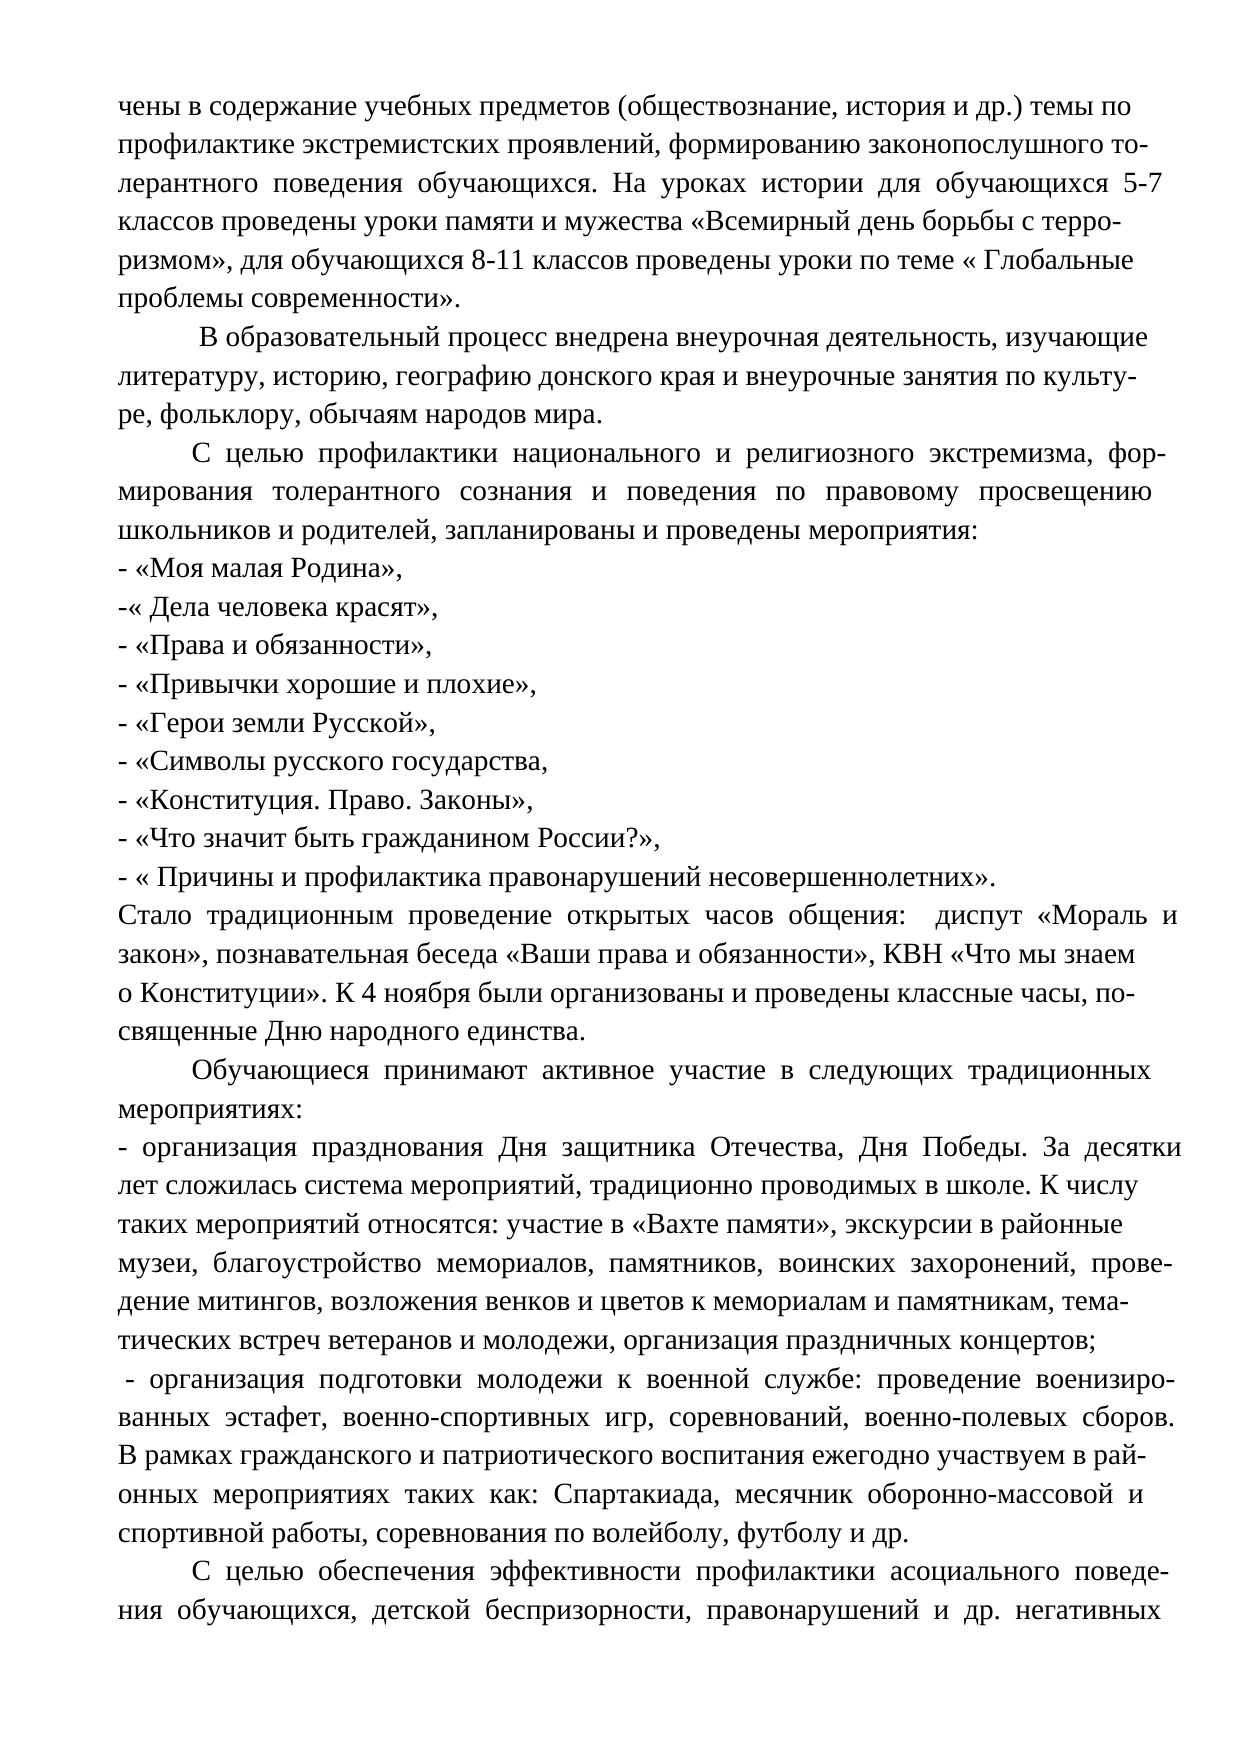

чены в содержание учебных предметов (обществознание, история и др.) темы по
профилактике экстремистских проявлений, формированию законопослушного то-
лерантного поведения обучающихся. На уроках истории для обучающихся 5-7
классов проведены уроки памяти и мужества «Всемирный день борьбы с терро-
ризмом», для обучающихся 8-11 классов проведены уроки по теме « Глобальные
проблемы современности».
 В образовательный процесс внедрена внеурочная деятельность, изучающие
литературу, историю, географию донского края и внеурочные занятия по культу-
ре, фольклору, обычаям народов мира.
С целью профилактики национального и религиозного экстремизма, фор-
мирования
толерантного
сознания
и
поведения
по
правовому
просвещению
школьников и родителей, запланированы и проведены мероприятия:
- «Моя малая Родина»,
-« Дела человека красят»,
- «Права и обязанности»,
- «Привычки хорошие и плохие»,
- «Герои земли Русской»,
- «Символы русского государства,
- «Конституция. Право. Законы»,
- «Что значит быть гражданином России?»,
- « Причины и профилактика правонарушений несовершеннолетних».
Стало традиционным проведение открытых часов общения: диспут «Мораль и
закон», познавательная беседа «Ваши права и обязанности», КВН «Что мы знаем
о Конституции». К 4 ноября были организованы и проведены классные часы, по-
священные Дню народного единства.
Обучающиеся принимают активное участие в следующих традиционных
мероприятиях:
- организация празднования Дня защитника Отечества, Дня Победы. За десятки
лет сложилась система мероприятий, традиционно проводимых в школе. К числу
таких мероприятий относятся: участие в «Вахте памяти», экскурсии в районные
музеи, благоустройство мемориалов, памятников, воинских захоронений, прове-
дение митингов, возложения венков и цветов к мемориалам и памятникам, тема-
тических встреч ветеранов и молодежи, организация праздничных концертов;
 - организация подготовки молодежи к военной службе: проведение военизиро-
ванных эстафет, военно-спортивных игр, соревнований, военно-полевых сборов.
В рамках гражданского и патриотического воспитания ежегодно участвуем в рай-
онных мероприятиях таких как: Спартакиада, месячник оборонно-массовой и
спортивной работы, соревнования по волейболу, футболу и др.
С целью обеспечения эффективности профилактики асоциального поведе-
ния обучающихся, детской беспризорности, правонарушений и др. негативных